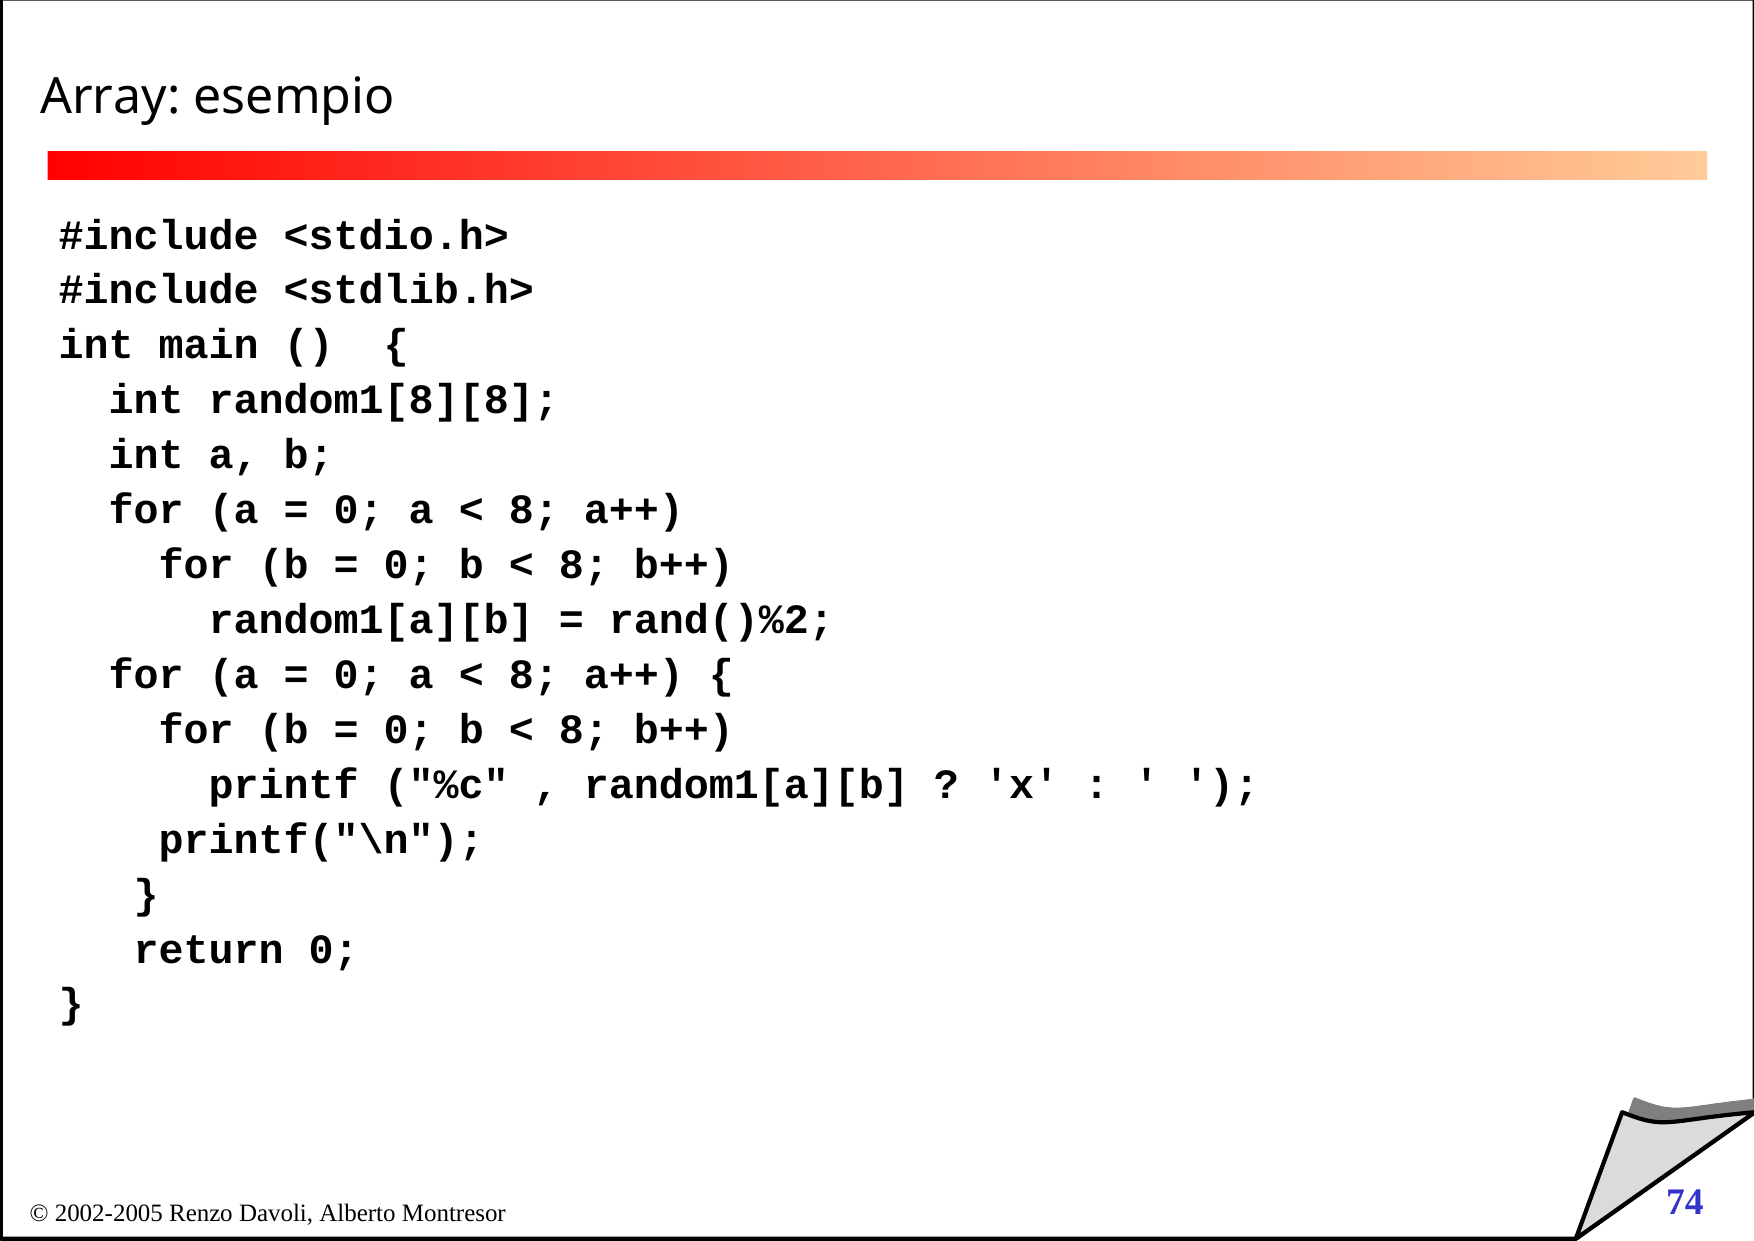

# Array: esempio
#include <stdio.h>
#include <stdlib.h>
int main () {
 int random1[8][8];
 int a, b;
 for (a = 0; a < 8; a++)
 for (b = 0; b < 8; b++)
 random1[a][b] = rand()%2;
 for (a = 0; a < 8; a++) {
 for (b = 0; b < 8; b++)
 printf ("%c" , random1[a][b] ? 'x' : ' ');
 printf("\n");
 }
 return 0;
}